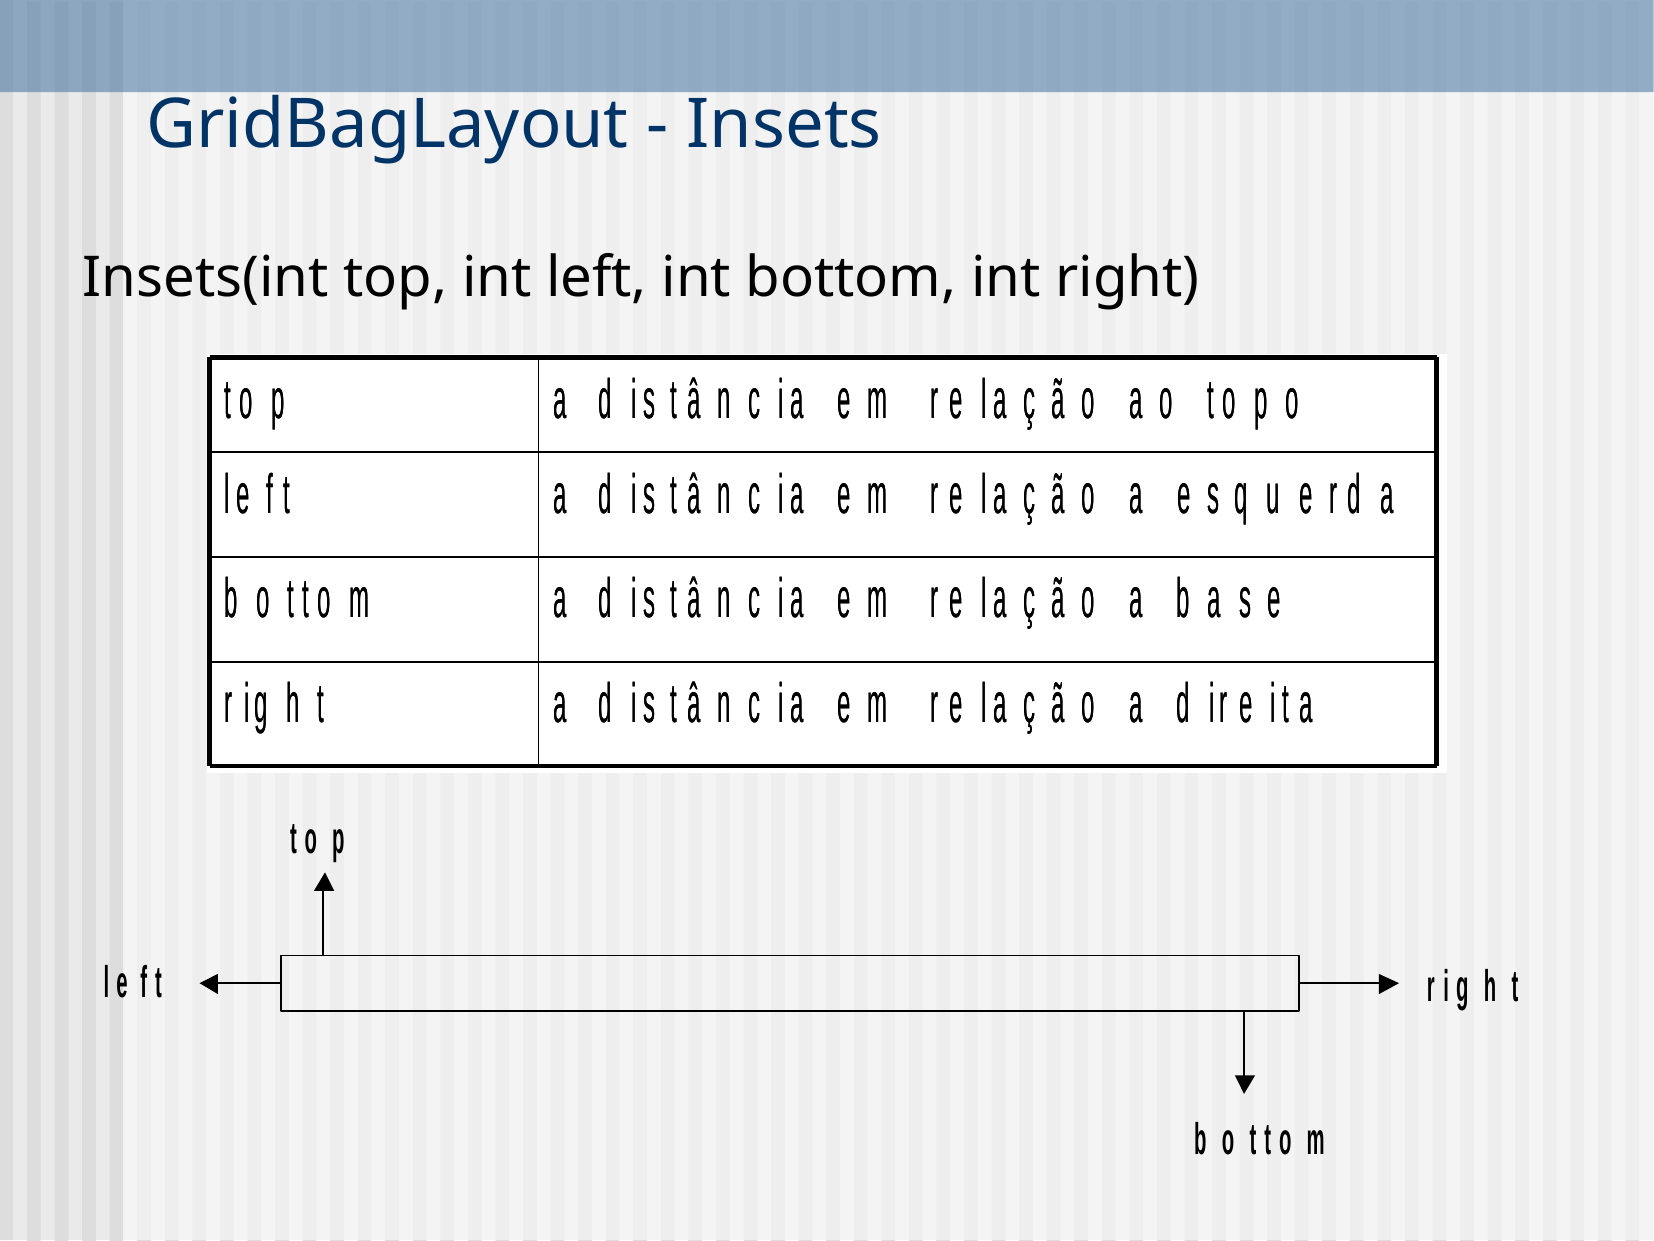

# GridBagLayout - Insets
Insets(int top, int left, int bottom, int right)